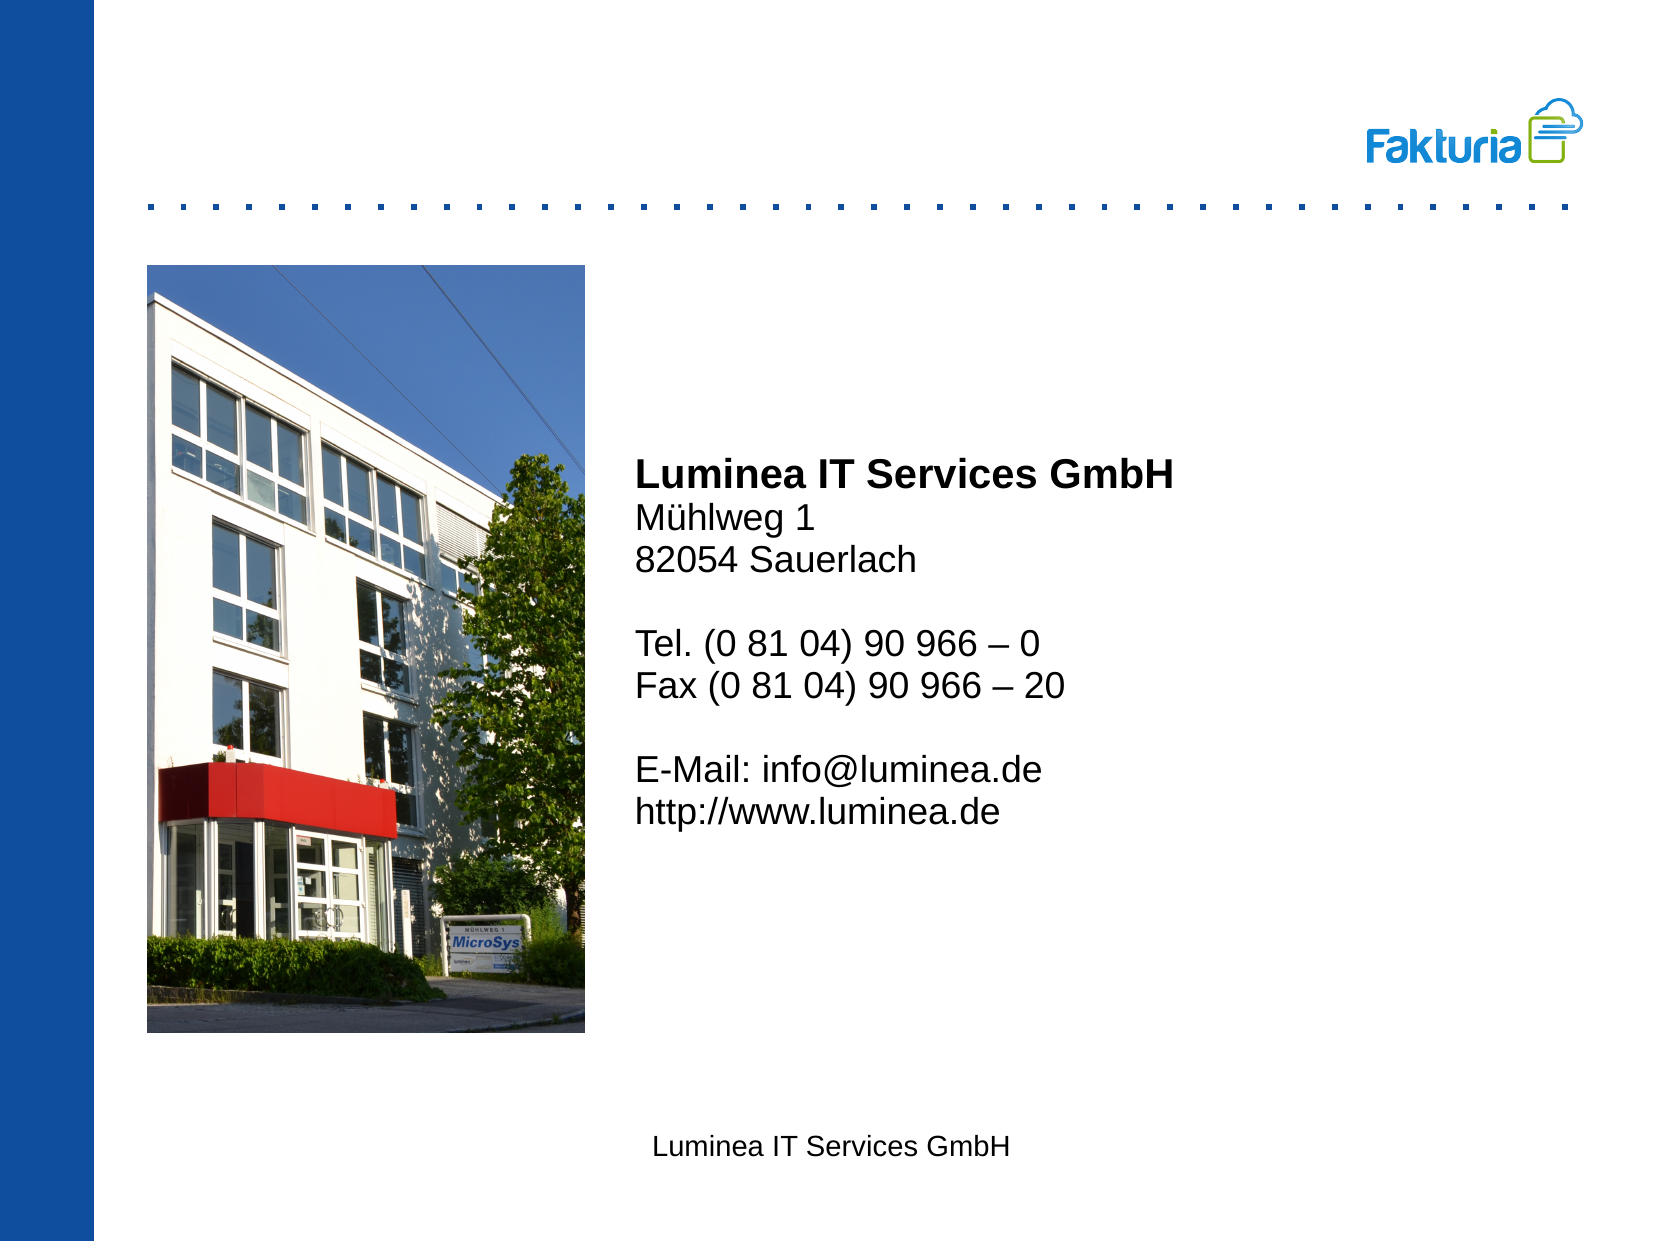

Luminea IT Services GmbH
Mühlweg 1
82054 Sauerlach
Tel. (0 81 04) 90 966 – 0
Fax (0 81 04) 90 966 – 20
E-Mail: info@luminea.de
http://www.luminea.de
 Luminea IT Services GmbH